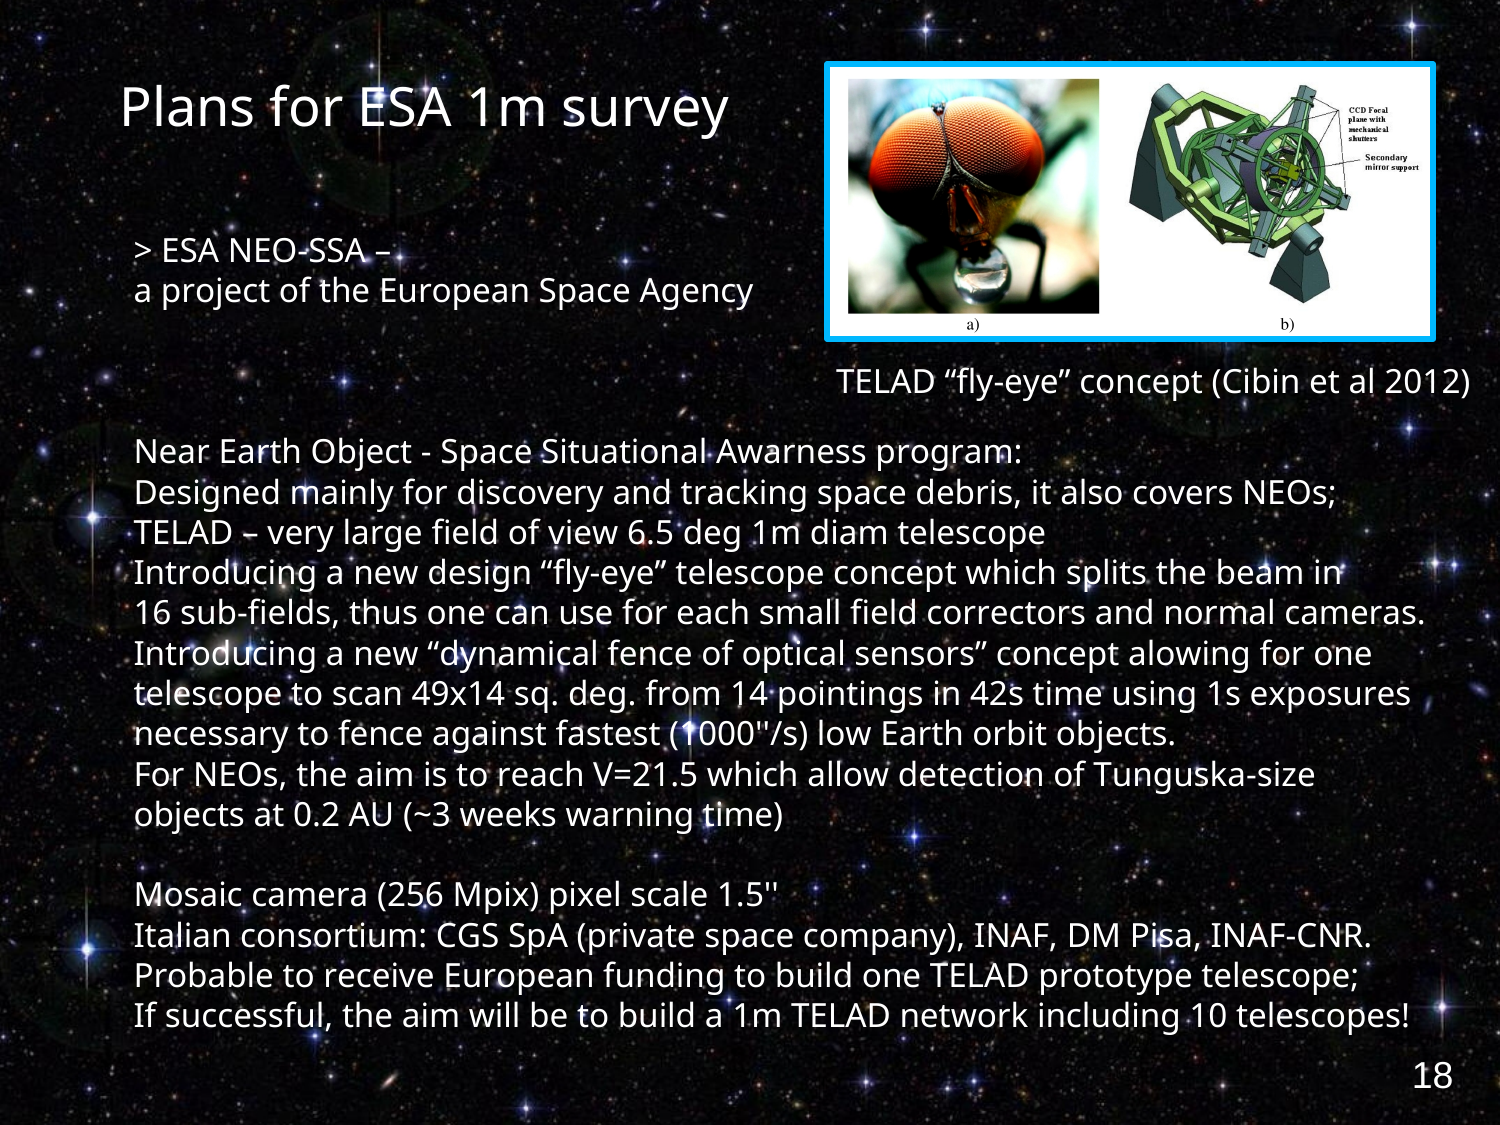

Plans for ESA 1m survey
> ESA NEO-SSA –
a project of the European Space Agency
Near Earth Object - Space Situational Awarness program:
Designed mainly for discovery and tracking space debris, it also covers NEOs;
TELAD – very large field of view 6.5 deg 1m diam telescope
Introducing a new design “fly-eye” telescope concept which splits the beam in
16 sub-fields, thus one can use for each small field correctors and normal cameras.
Introducing a new “dynamical fence of optical sensors” concept alowing for one
telescope to scan 49x14 sq. deg. from 14 pointings in 42s time using 1s exposures
necessary to fence against fastest (1000''/s) low Earth orbit objects.
For NEOs, the aim is to reach V=21.5 which allow detection of Tunguska-size
objects at 0.2 AU (~3 weeks warning time)
Mosaic camera (256 Mpix) pixel scale 1.5''
Italian consortium: CGS SpA (private space company), INAF, DM Pisa, INAF-CNR.
Probable to receive European funding to build one TELAD prototype telescope;
If successful, the aim will be to build a 1m TELAD network including 10 telescopes!
TELAD “fly-eye” concept (Cibin et al 2012)
18